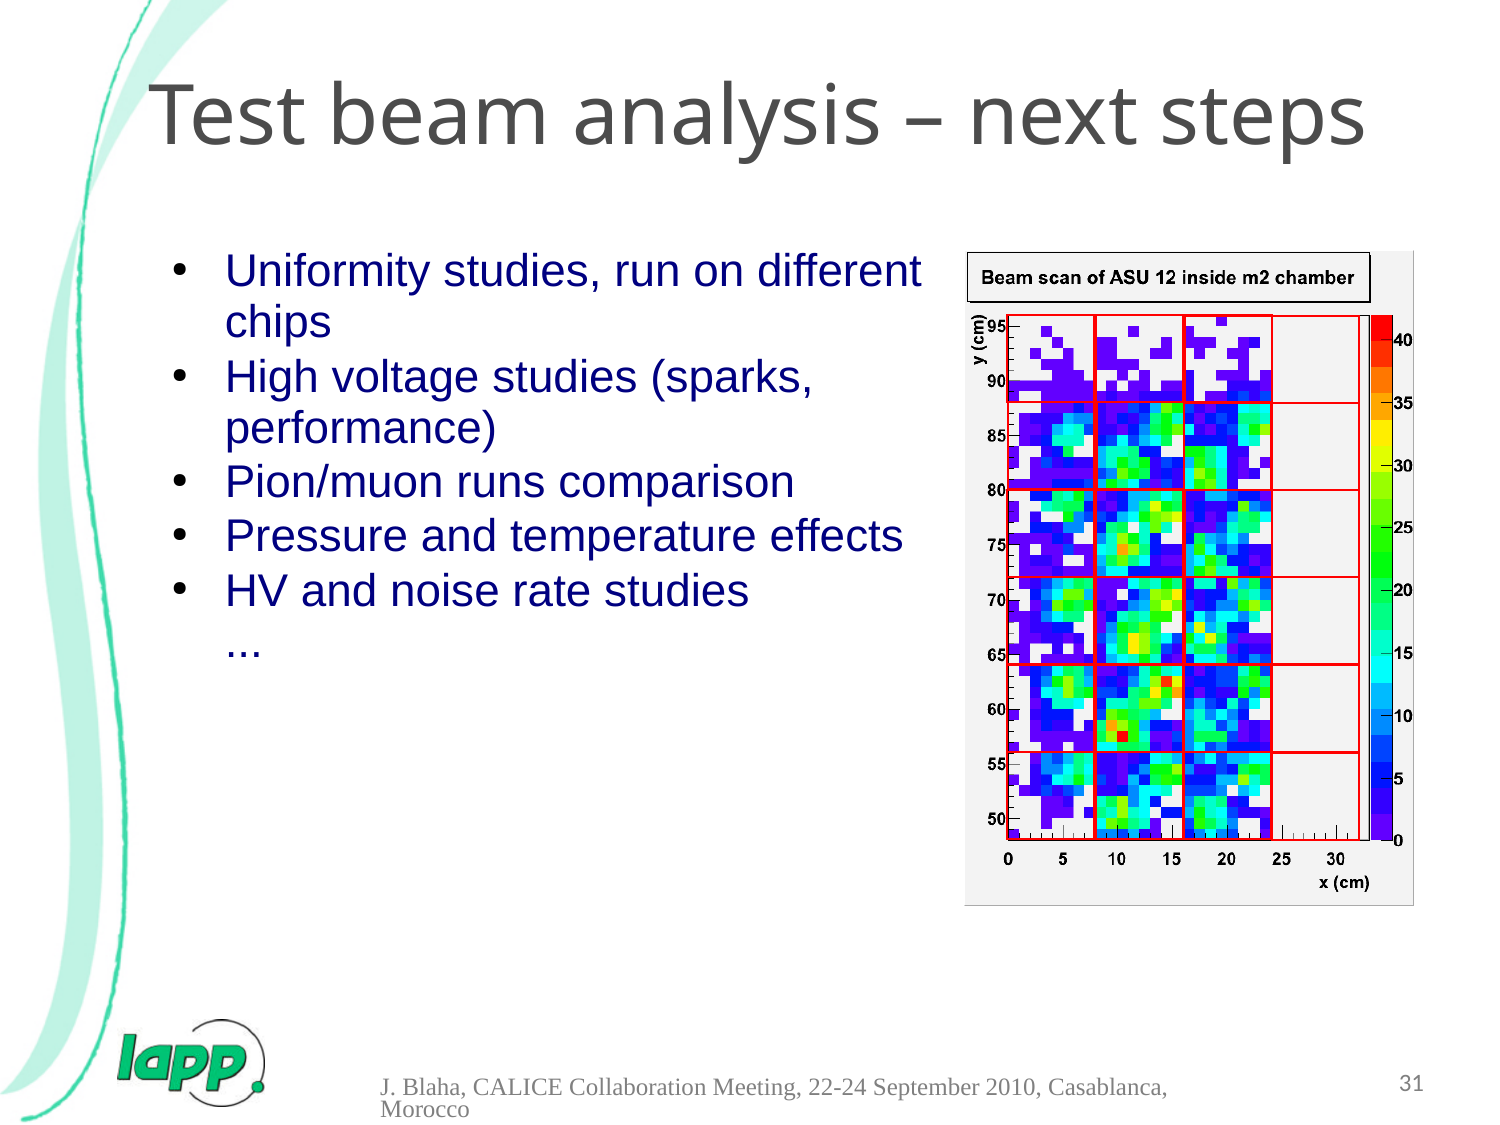

# Test beam analysis – next steps
Uniformity studies, run on different chips
High voltage studies (sparks, performance)
Pion/muon runs comparison
Pressure and temperature effects
HV and noise rate studies
...
31
J. Blaha, CALICE Collaboration Meeting, 22-24 September 2010, Casablanca, Morocco